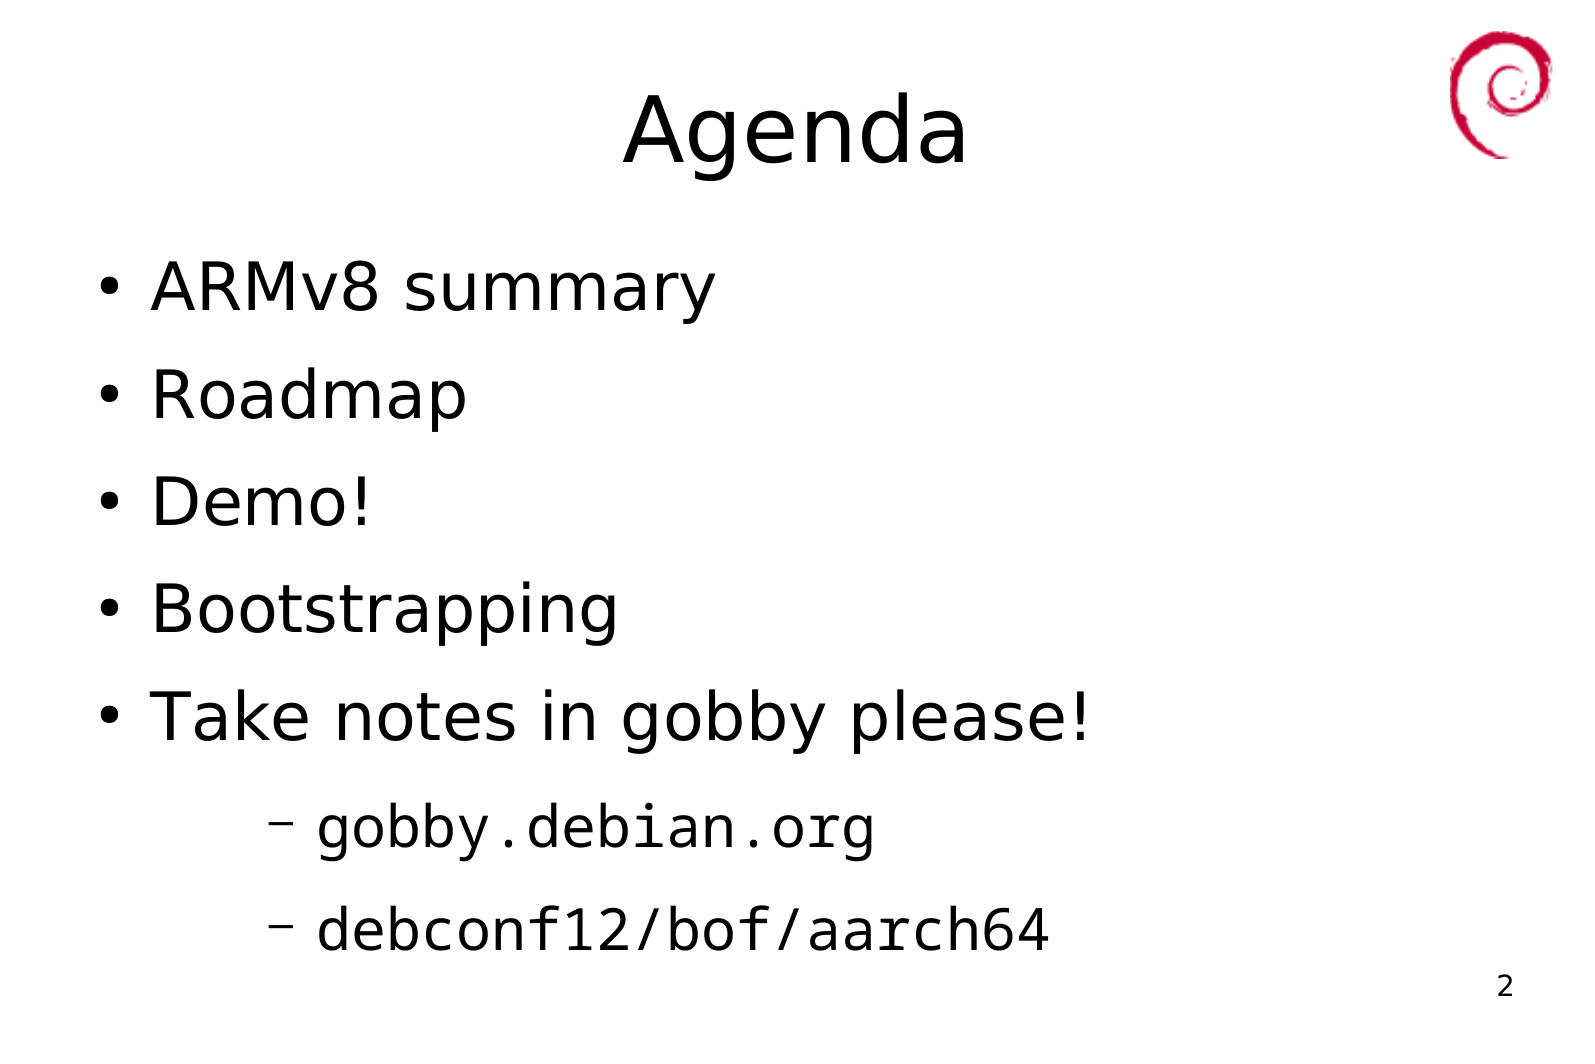

# Agenda
ARMv8 summary
Roadmap
Demo!
Bootstrapping
Take notes in gobby please!
gobby.debian.org
debconf12/bof/aarch64
2